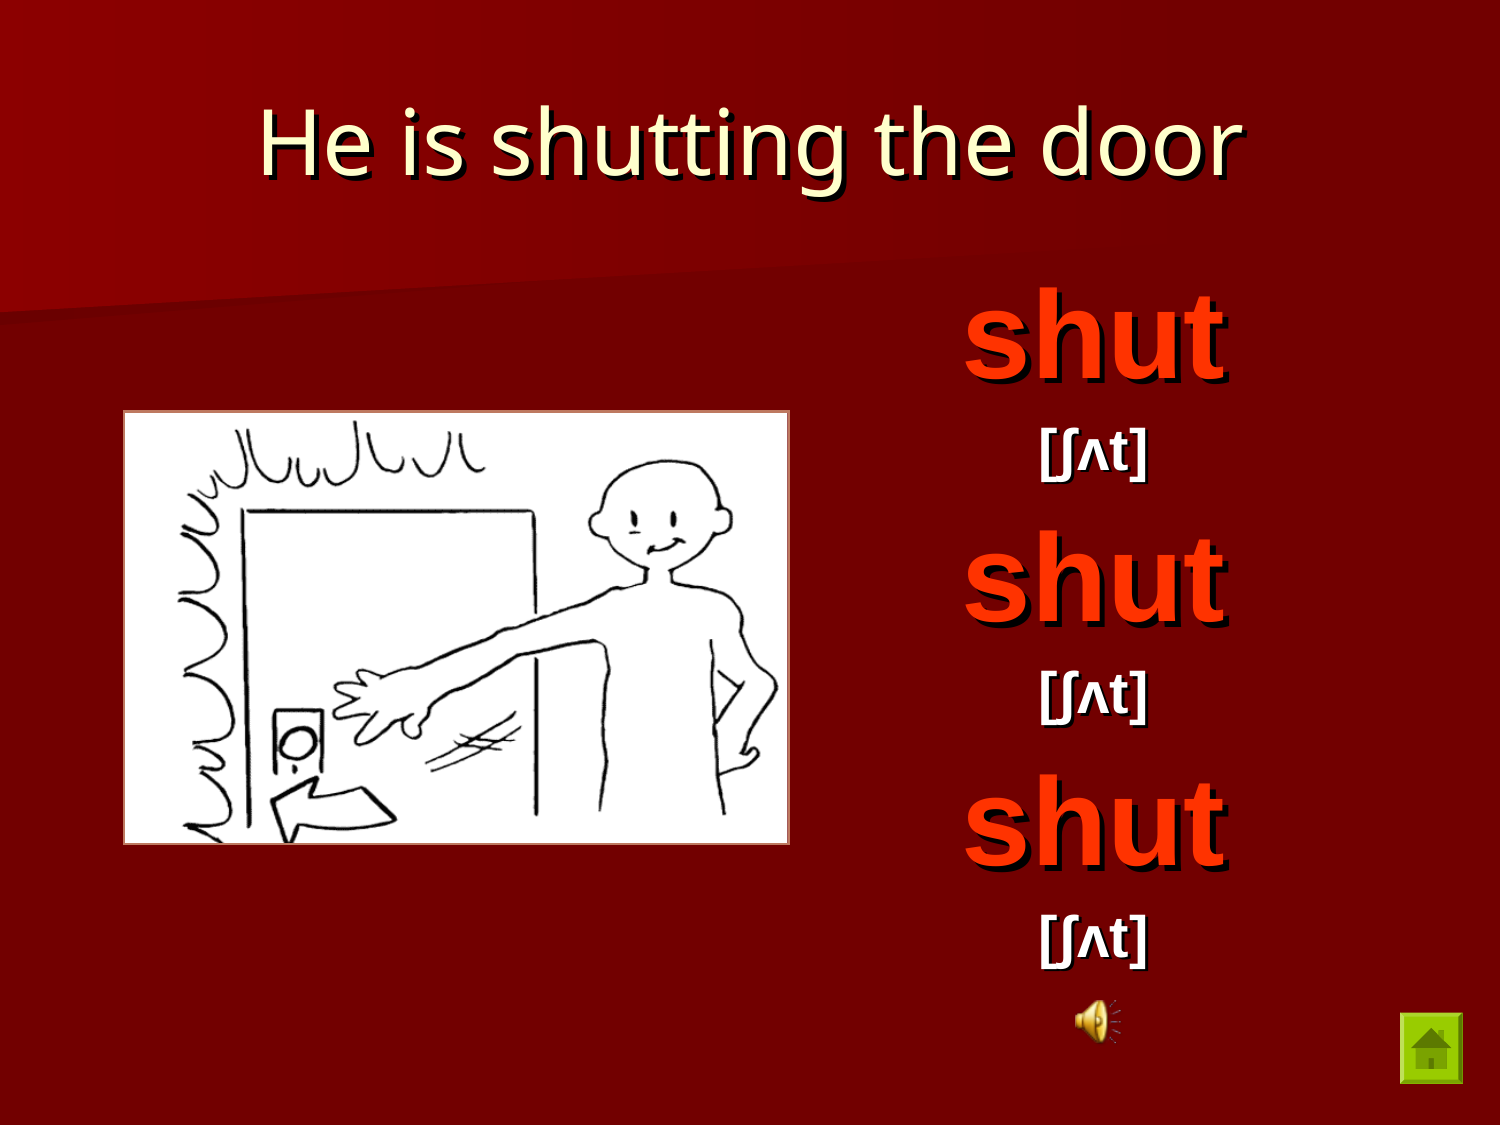

# He is shutting the door
shut
[ʃʌt]
shut
[ʃʌt]
shut
[ʃʌt]